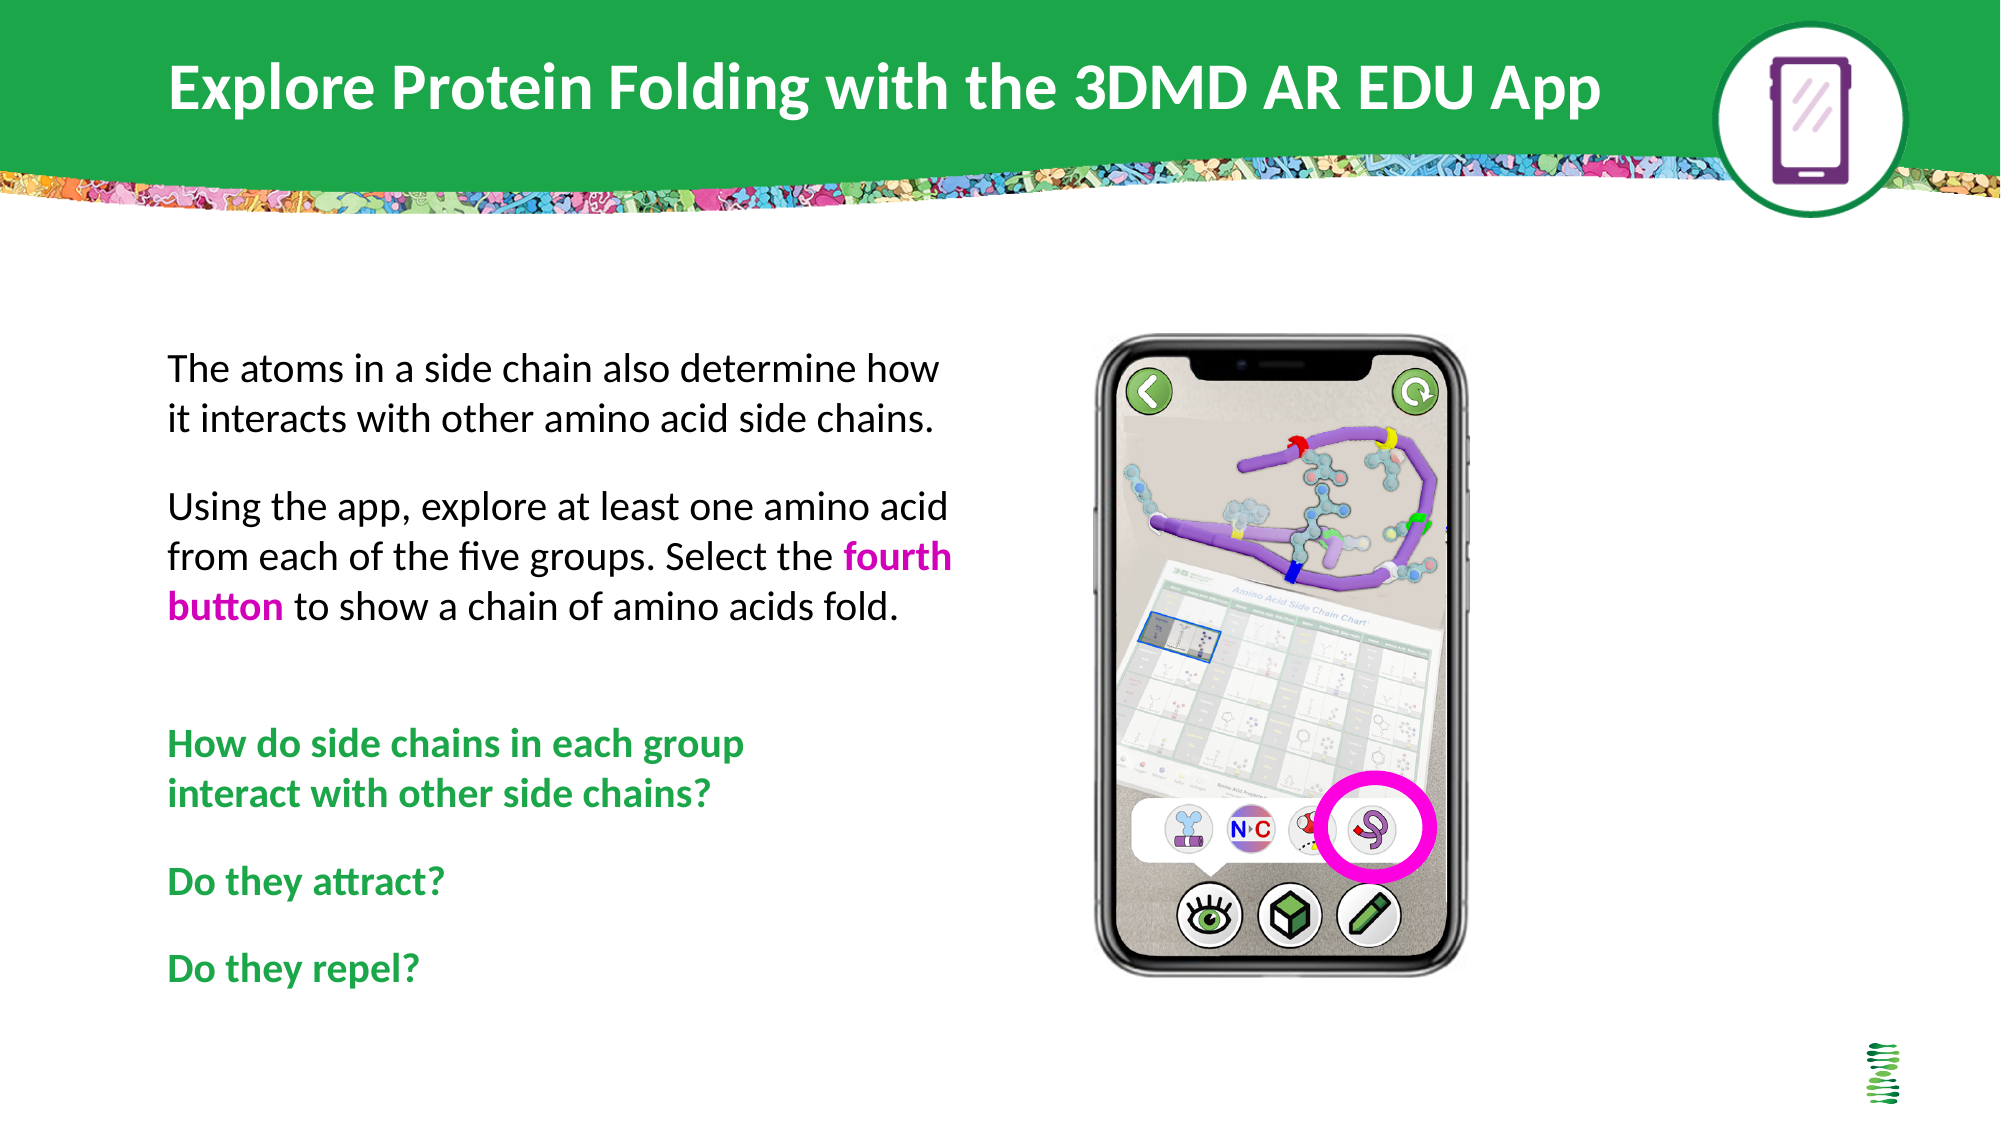

Explore Protein Folding with the 3DMD AR EDU App
The atoms in a side chain also determine how it interacts with other amino acid side chains.
Using the app, explore at least one amino acid from each of the five groups. Select the fourth button to show a chain of amino acids fold.
How do side chains in each group
interact with other side chains?
Do they attract?
Do they repel?